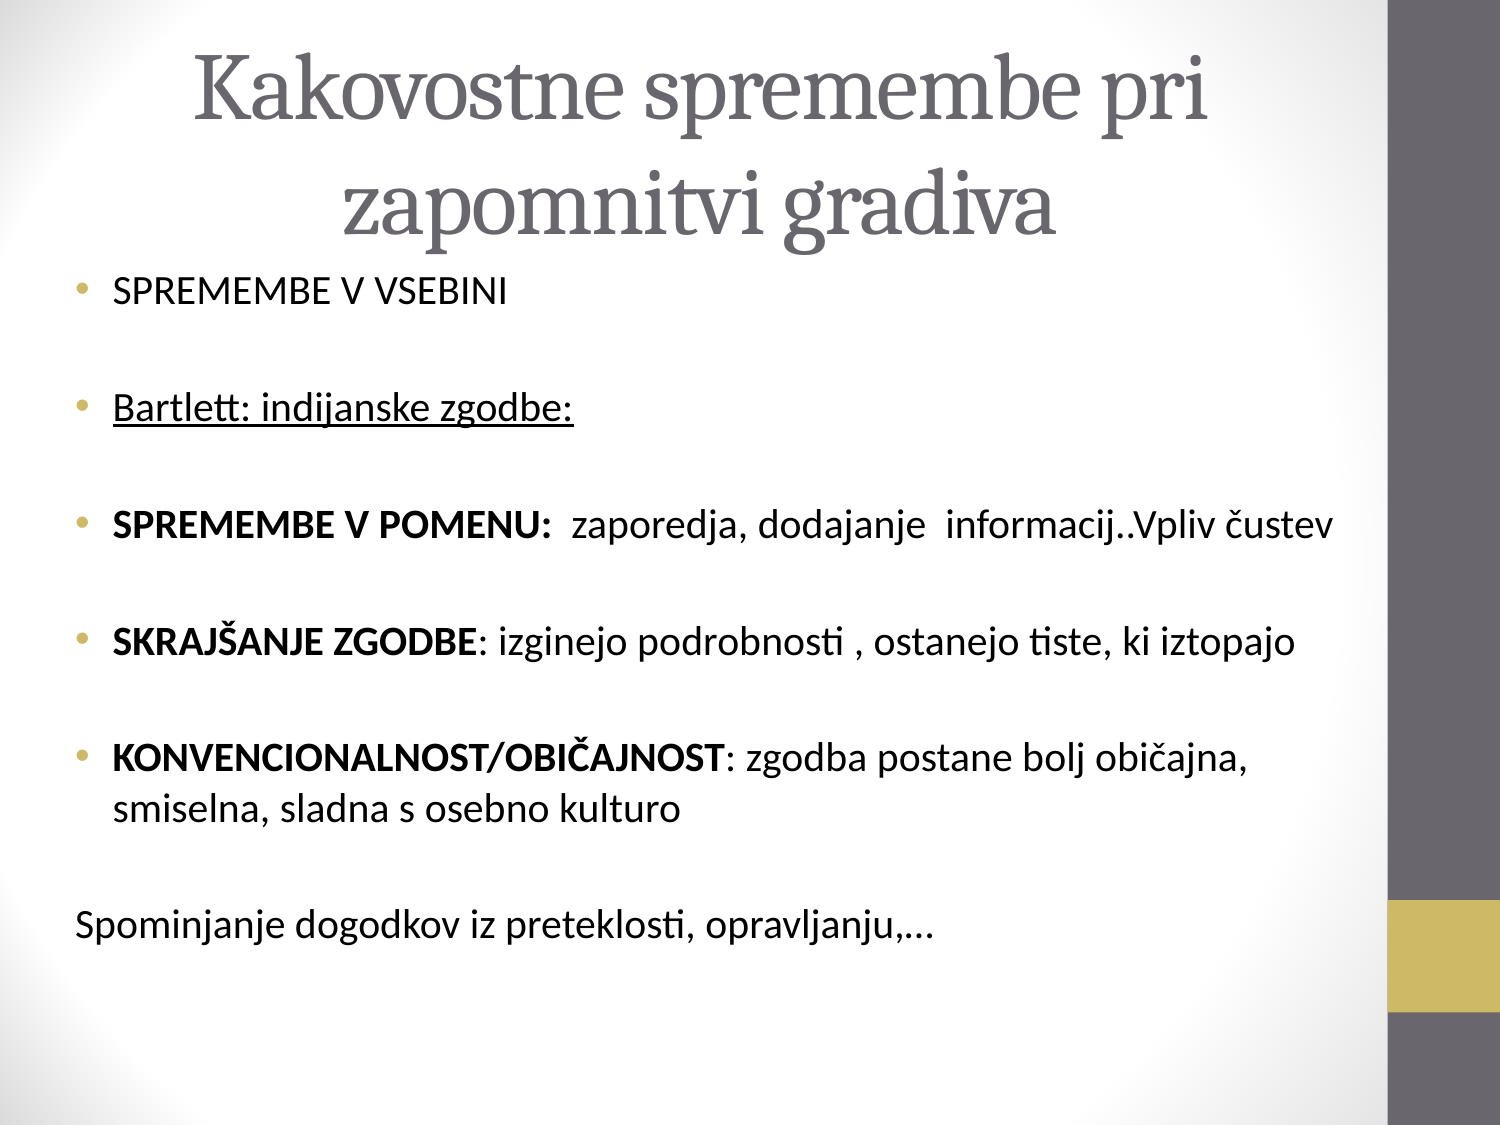

# Kakovostne spremembe pri zapomnitvi gradiva
SPREMEMBE V VSEBINI
Bartlett: indijanske zgodbe:
SPREMEMBE V POMENU: zaporedja, dodajanje informacij..Vpliv čustev
SKRAJŠANJE ZGODBE: izginejo podrobnosti , ostanejo tiste, ki iztopajo
KONVENCIONALNOST/OBIČAJNOST: zgodba postane bolj običajna, smiselna, sladna s osebno kulturo
Spominjanje dogodkov iz preteklosti, opravljanju,…